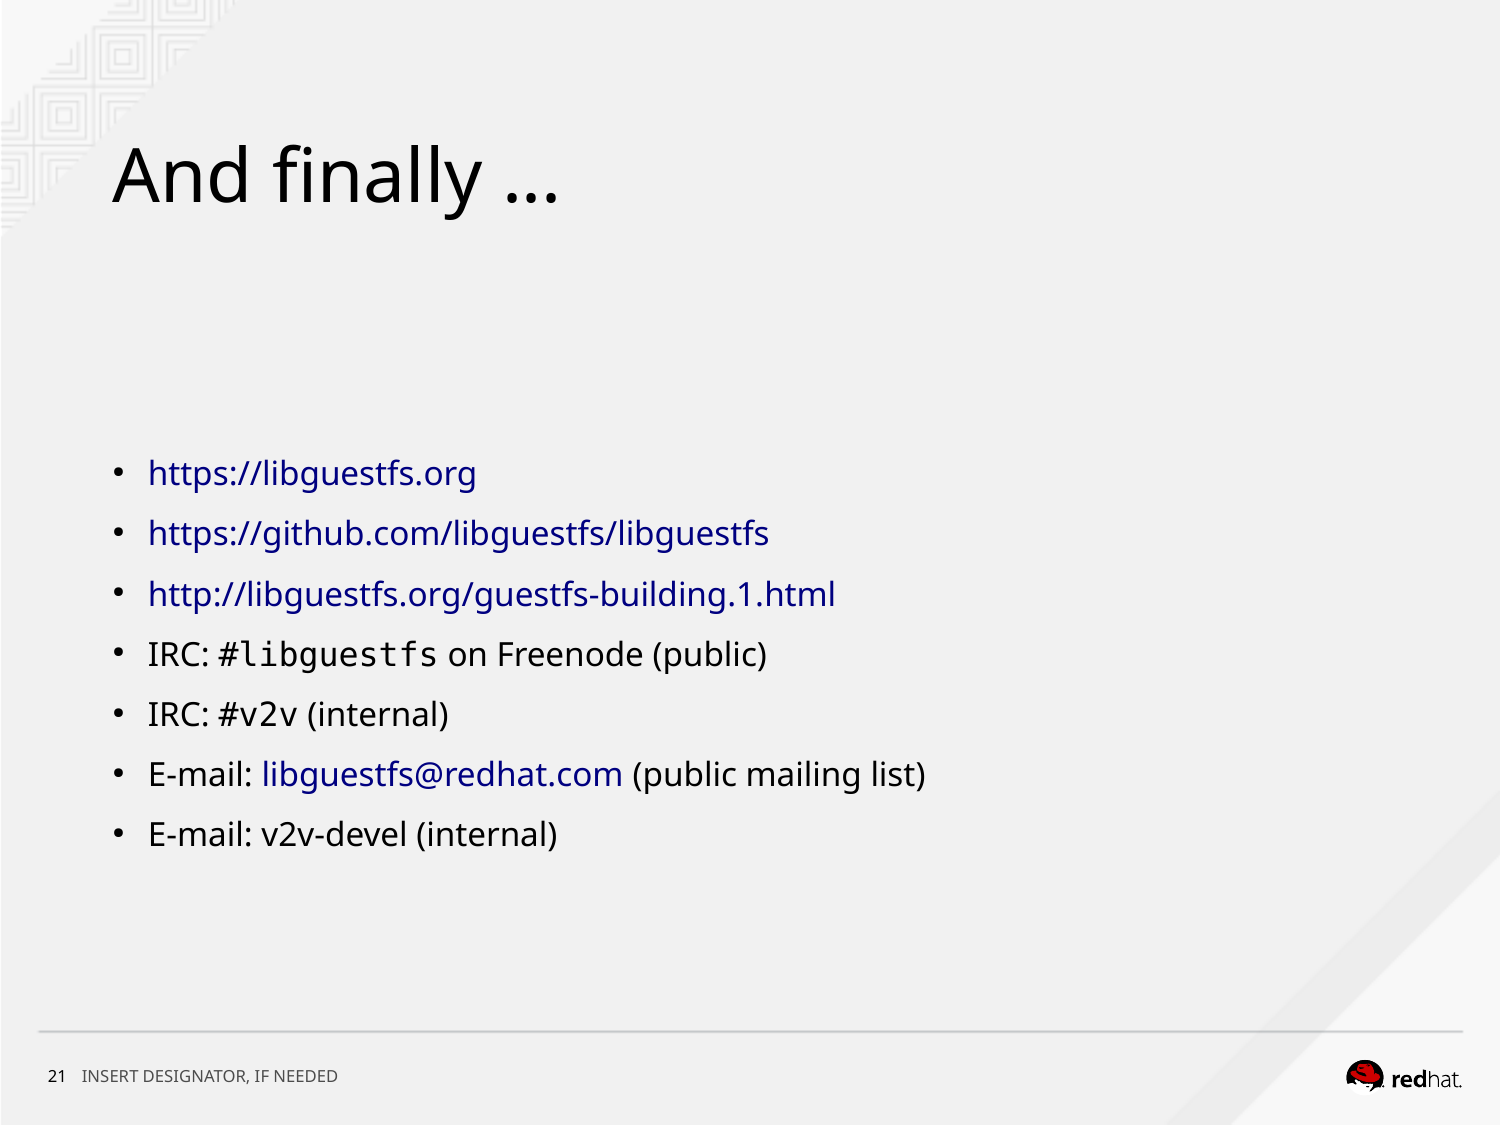

# And finally ...
https://libguestfs.org
https://github.com/libguestfs/libguestfs
http://libguestfs.org/guestfs-building.1.html
IRC: #libguestfs on Freenode (public)
IRC: #v2v (internal)
E-mail: libguestfs@redhat.com (public mailing list)
E-mail: v2v-devel (internal)
21
INSERT DESIGNATOR, IF NEEDED